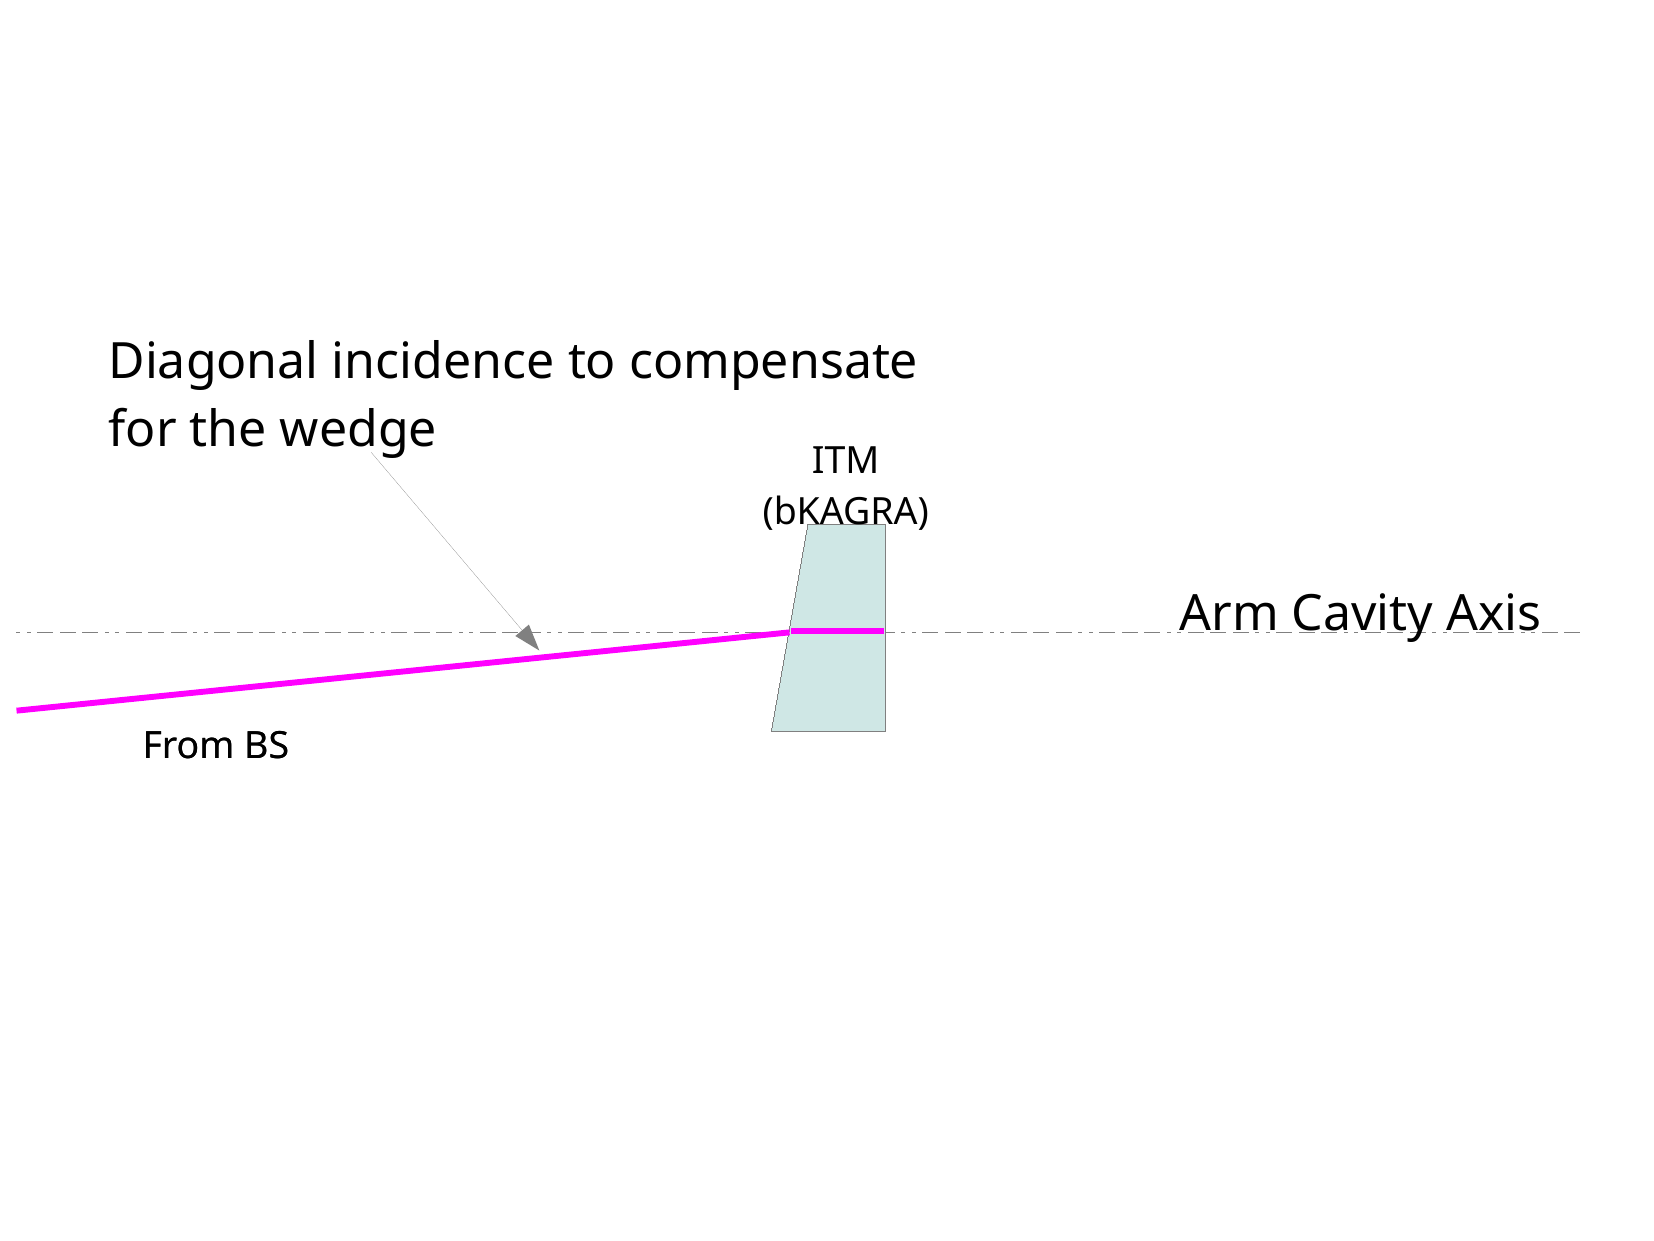

Diagonal incidence to compensate
for the wedge
ITM
(bKAGRA)
Arm Cavity Axis
From BS
From BS